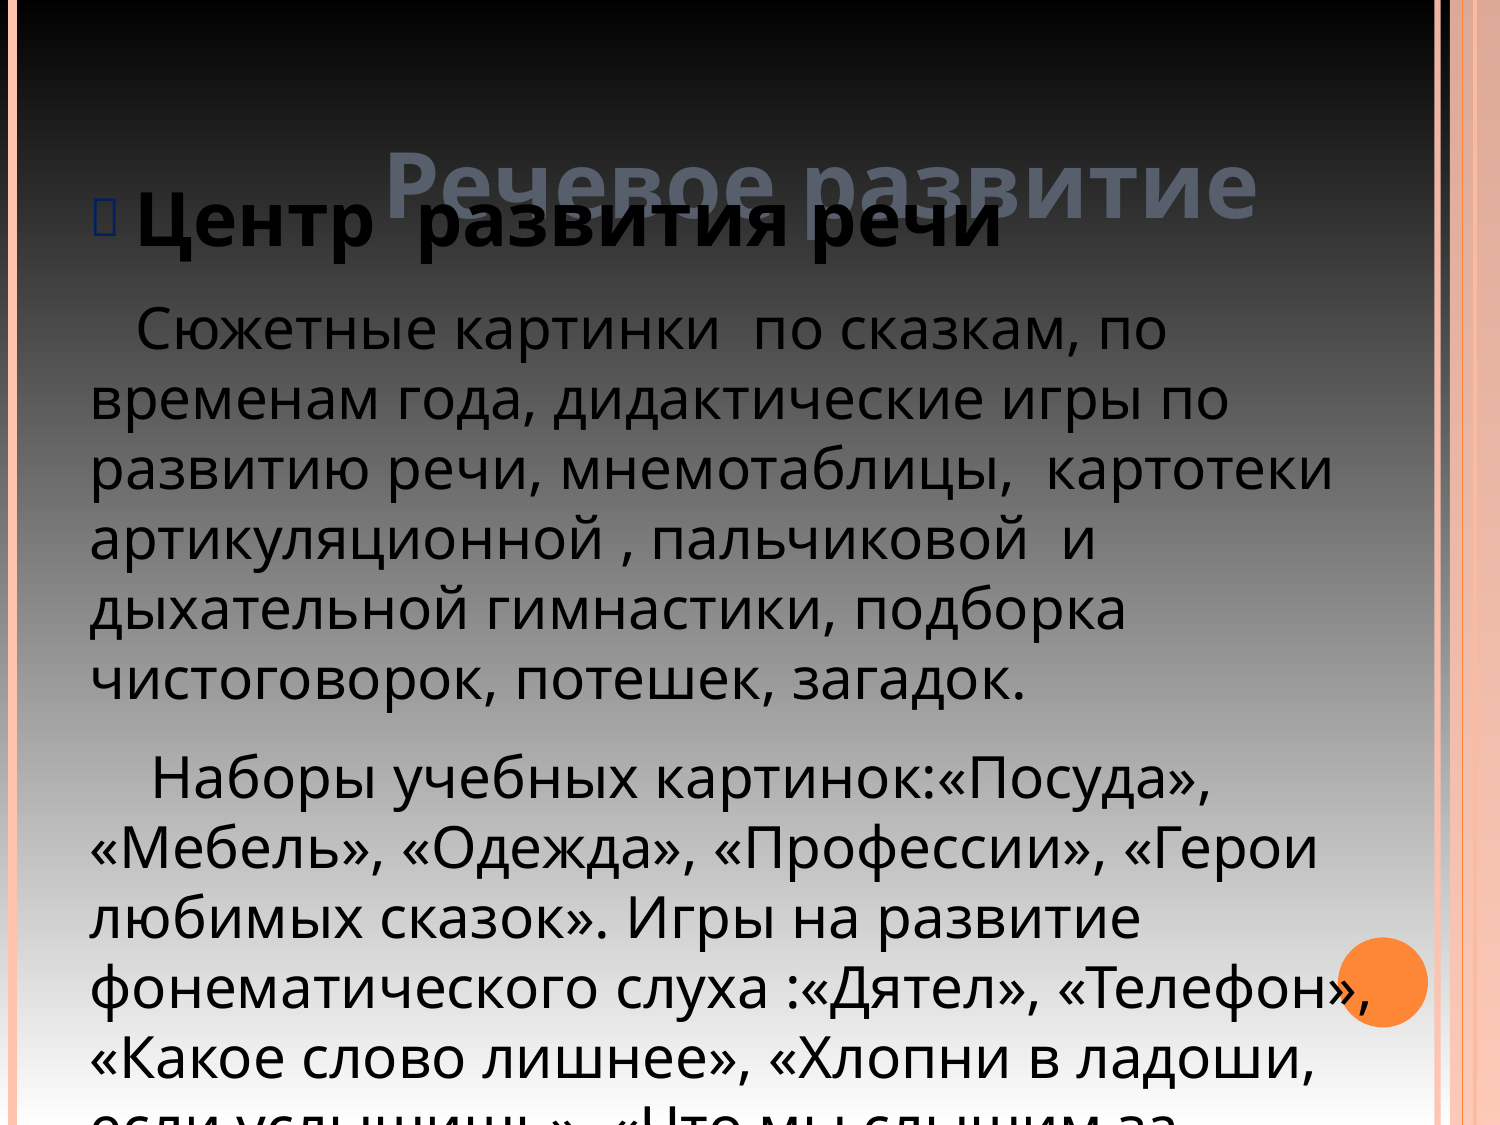

# Речевое развитие
Центр развития речи
 Сюжетные картинки по сказкам, по временам года, дидактические игры по развитию речи, мнемотаблицы, картотеки артикуляционной , пальчиковой и дыхательной гимнастики, подборка чистоговорок, потешек, загадок.
 Наборы учебных картинок:«Посуда», «Мебель», «Одежда», «Профессии», «Герои любимых сказок». Игры на развитие фонематического слуха :«Дятел», «Телефон», «Какое слово лишнее», «Хлопни в ладоши, если услышишь», «Что мы слышим за окном».